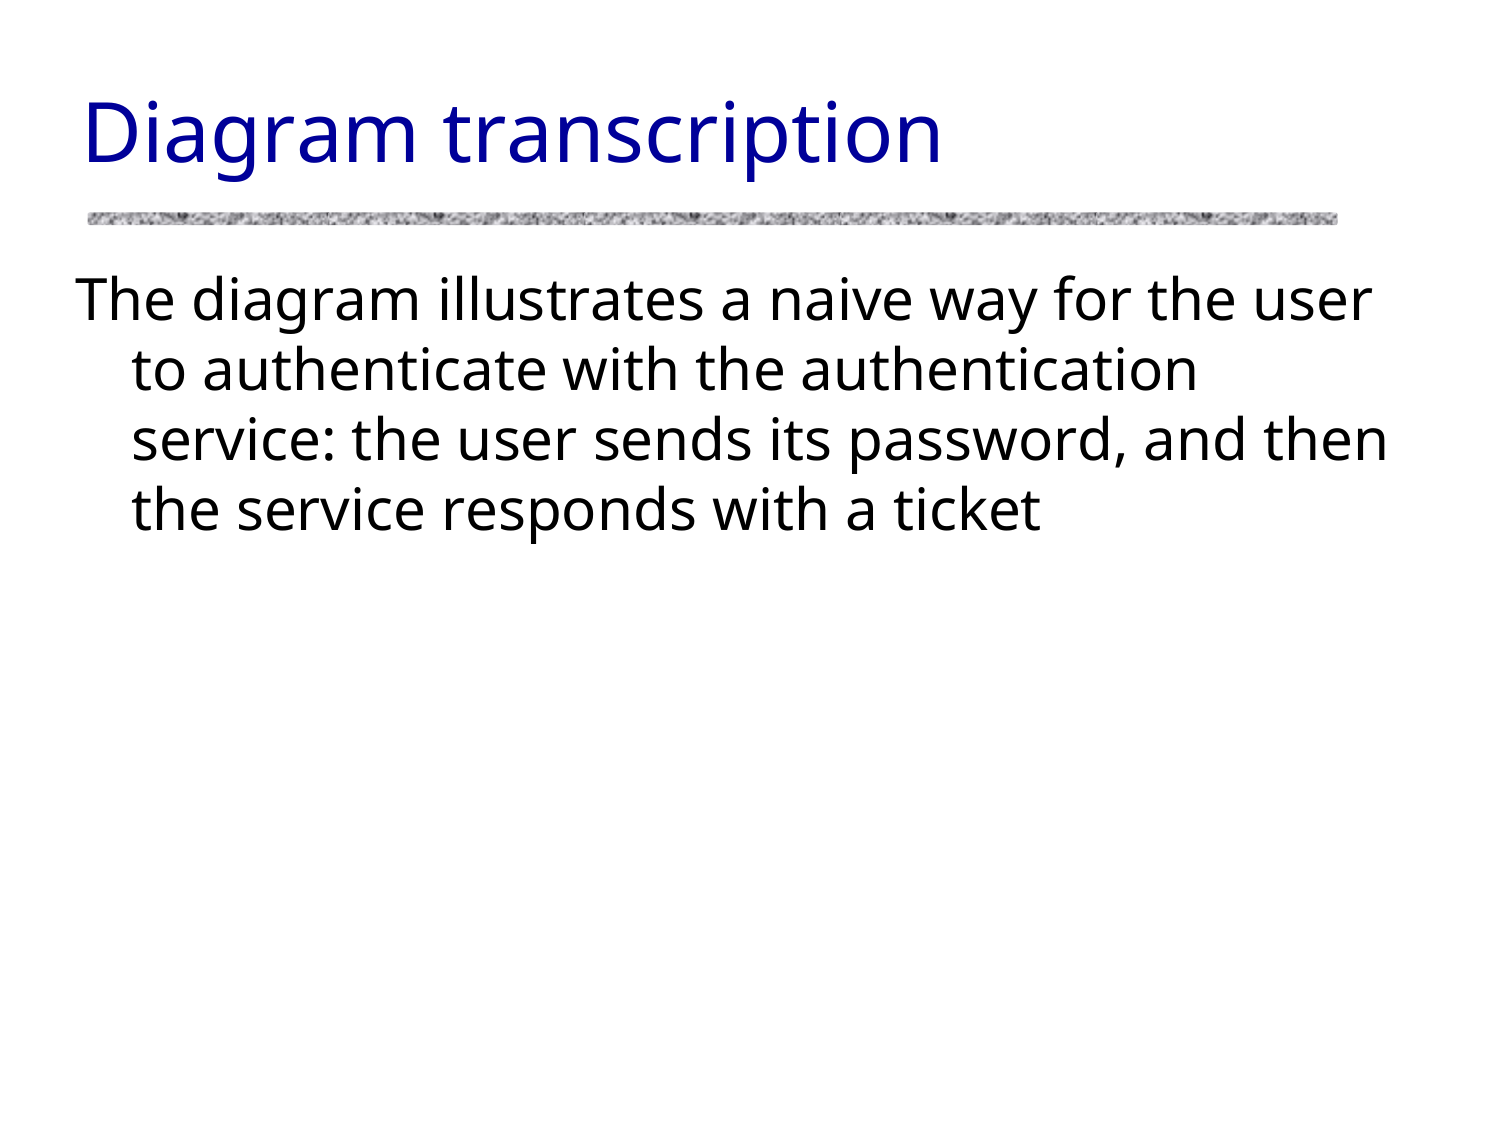

# Diagram transcription
The diagram illustrates a naive way for the user to authenticate with the authentication service: the user sends its password, and then the service responds with a ticket